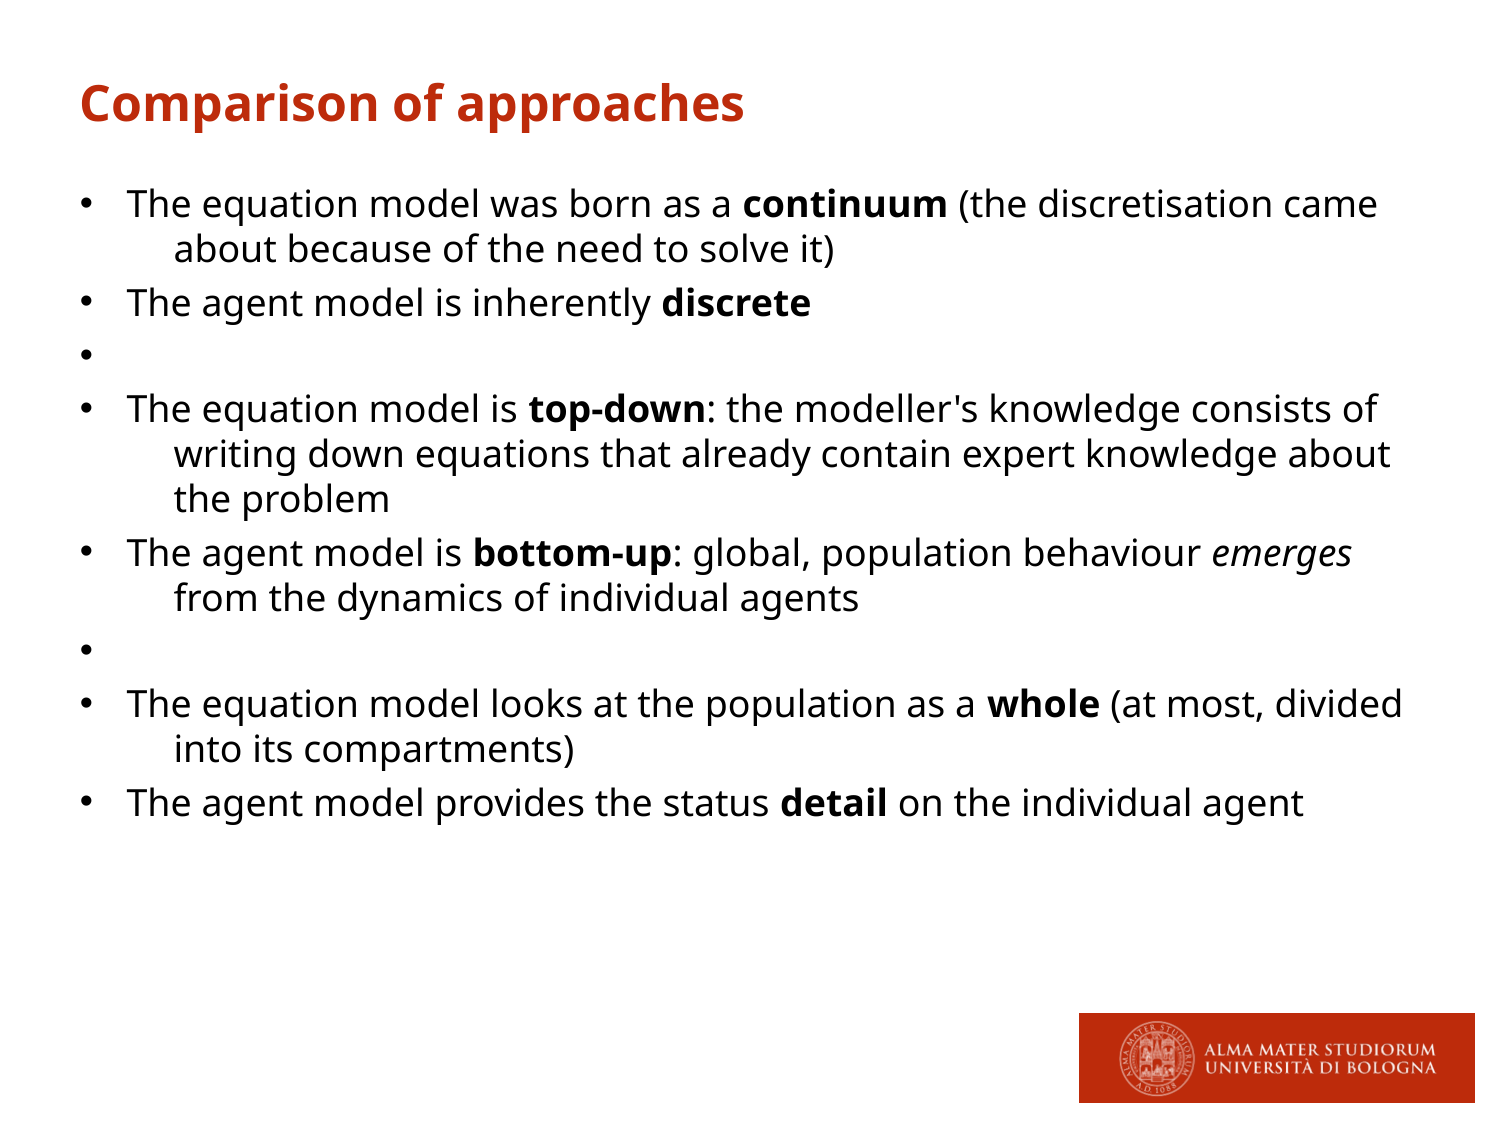

# Comparison of approaches
The equation model was born as a continuum (the discretisation came about because of the need to solve it)
The agent model is inherently discrete
The equation model is top-down: the modeller's knowledge consists of writing down equations that already contain expert knowledge about the problem
The agent model is bottom-up: global, population behaviour emerges from the dynamics of individual agents
The equation model looks at the population as a whole (at most, divided into its compartments)
The agent model provides the status detail on the individual agent